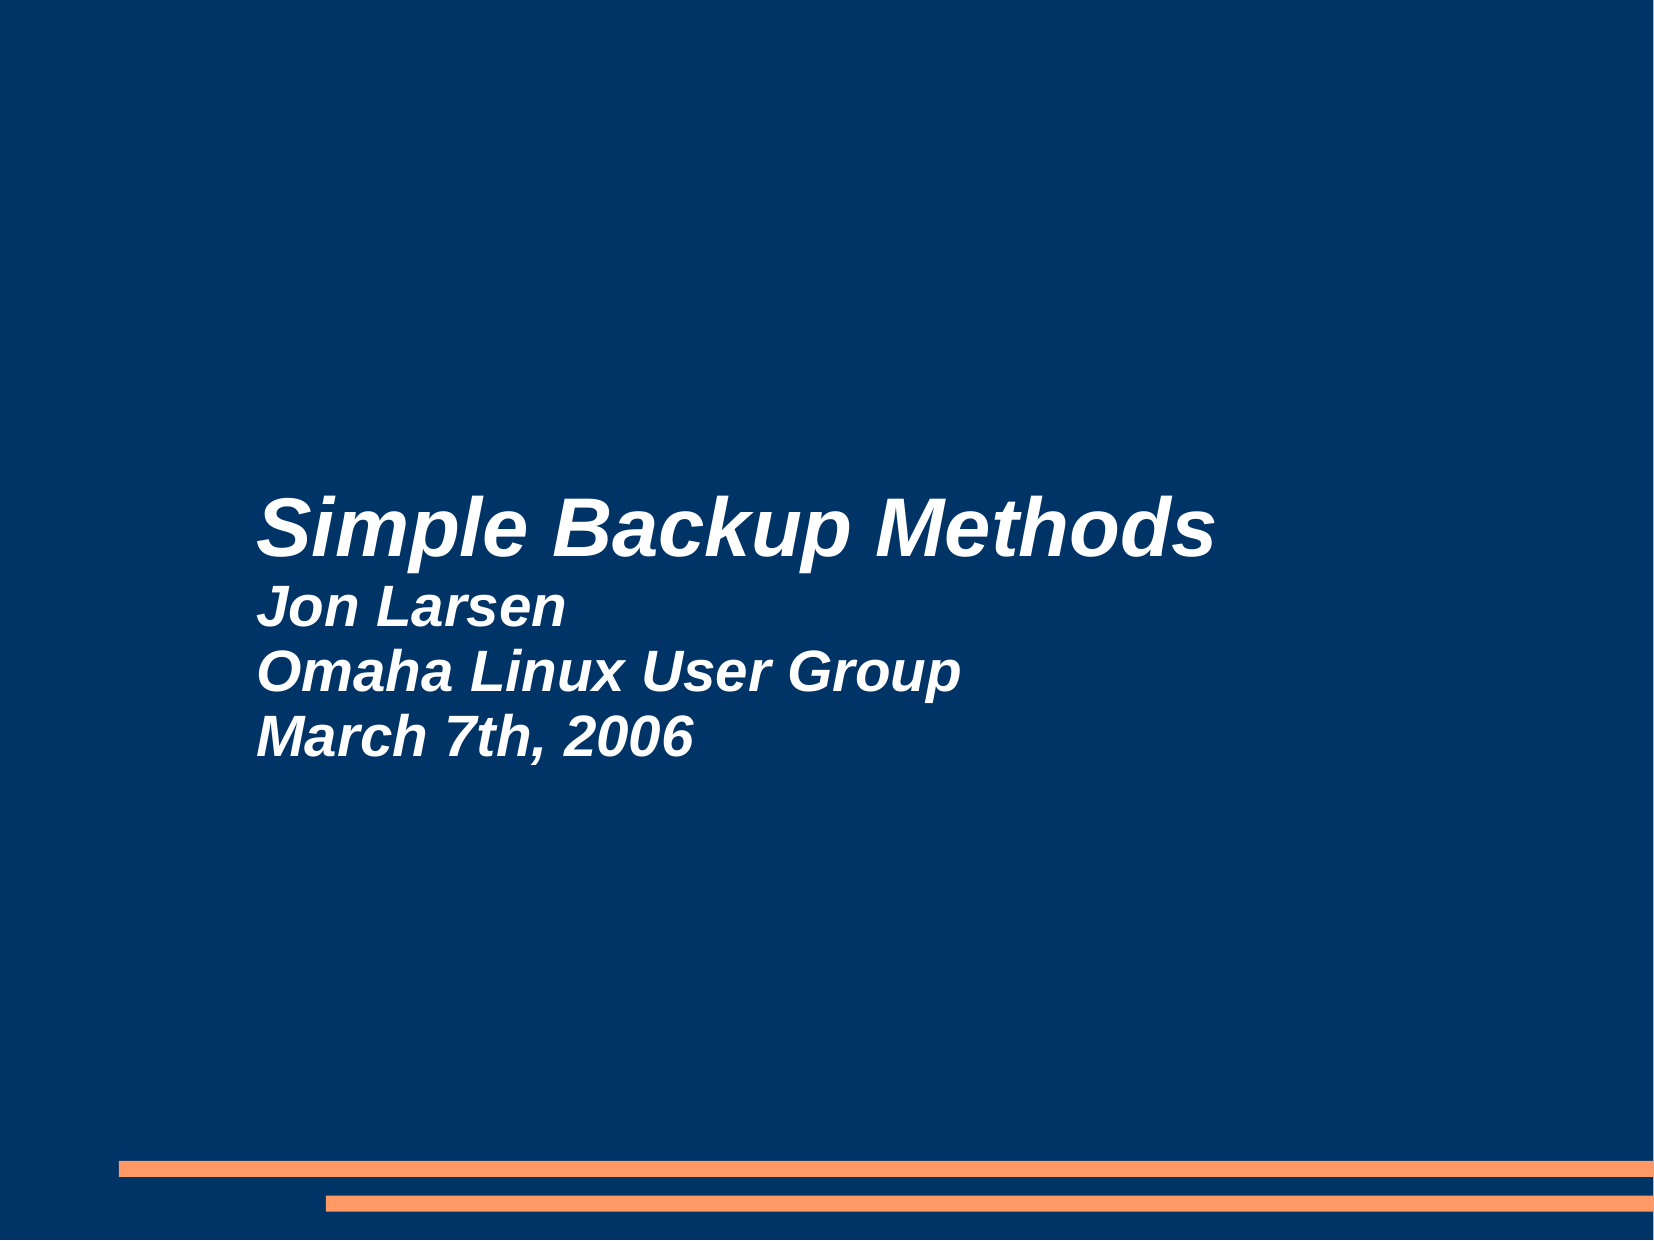

Simple Backup Methods
Jon Larsen
Omaha Linux User Group
March 7th, 2006